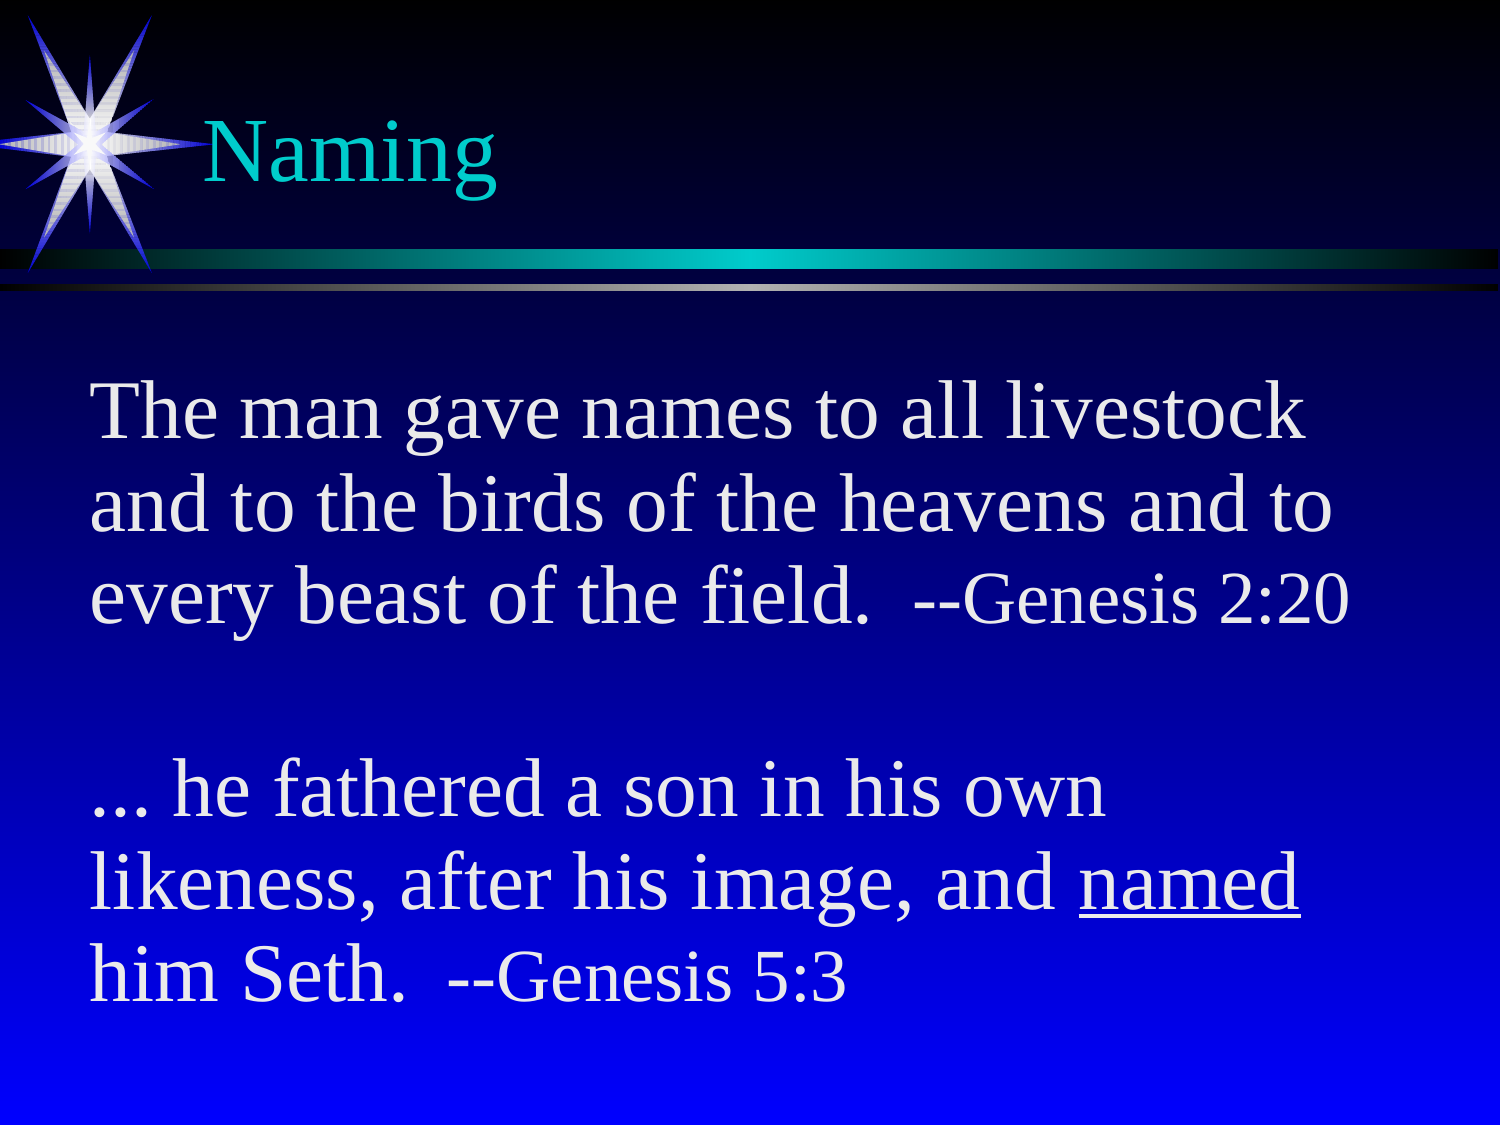

# Naming
The man gave names to all livestock and to the birds of the heavens and to every beast of the field. --Genesis 2:20
... he fathered a son in his own likeness, after his image, and named him Seth. --Genesis 5:3